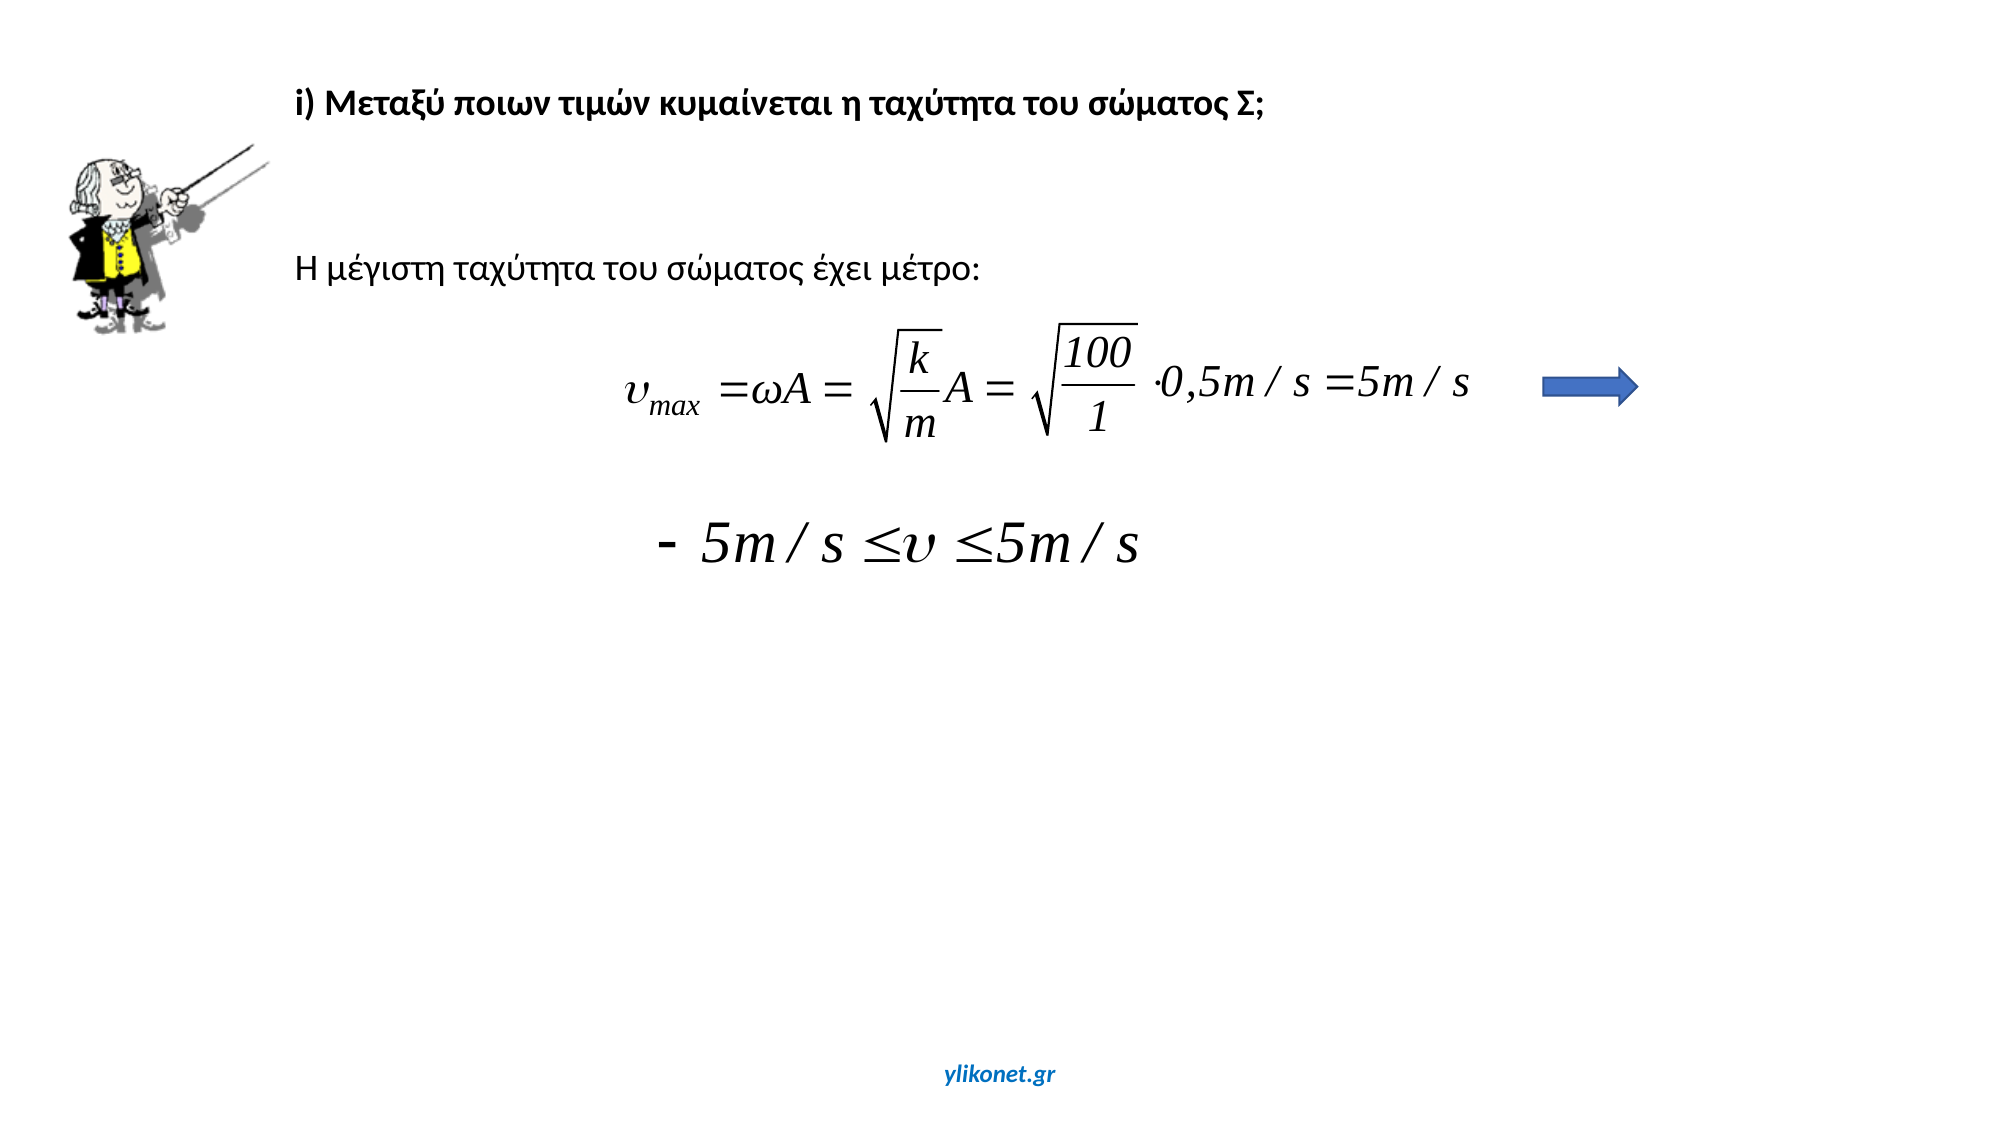

i) Μεταξύ ποιων τιμών κυμαίνεται η ταχύτητα του σώματος Σ;
Η μέγιστη ταχύτητα του σώματος έχει μέτρο:
ylikonet.gr